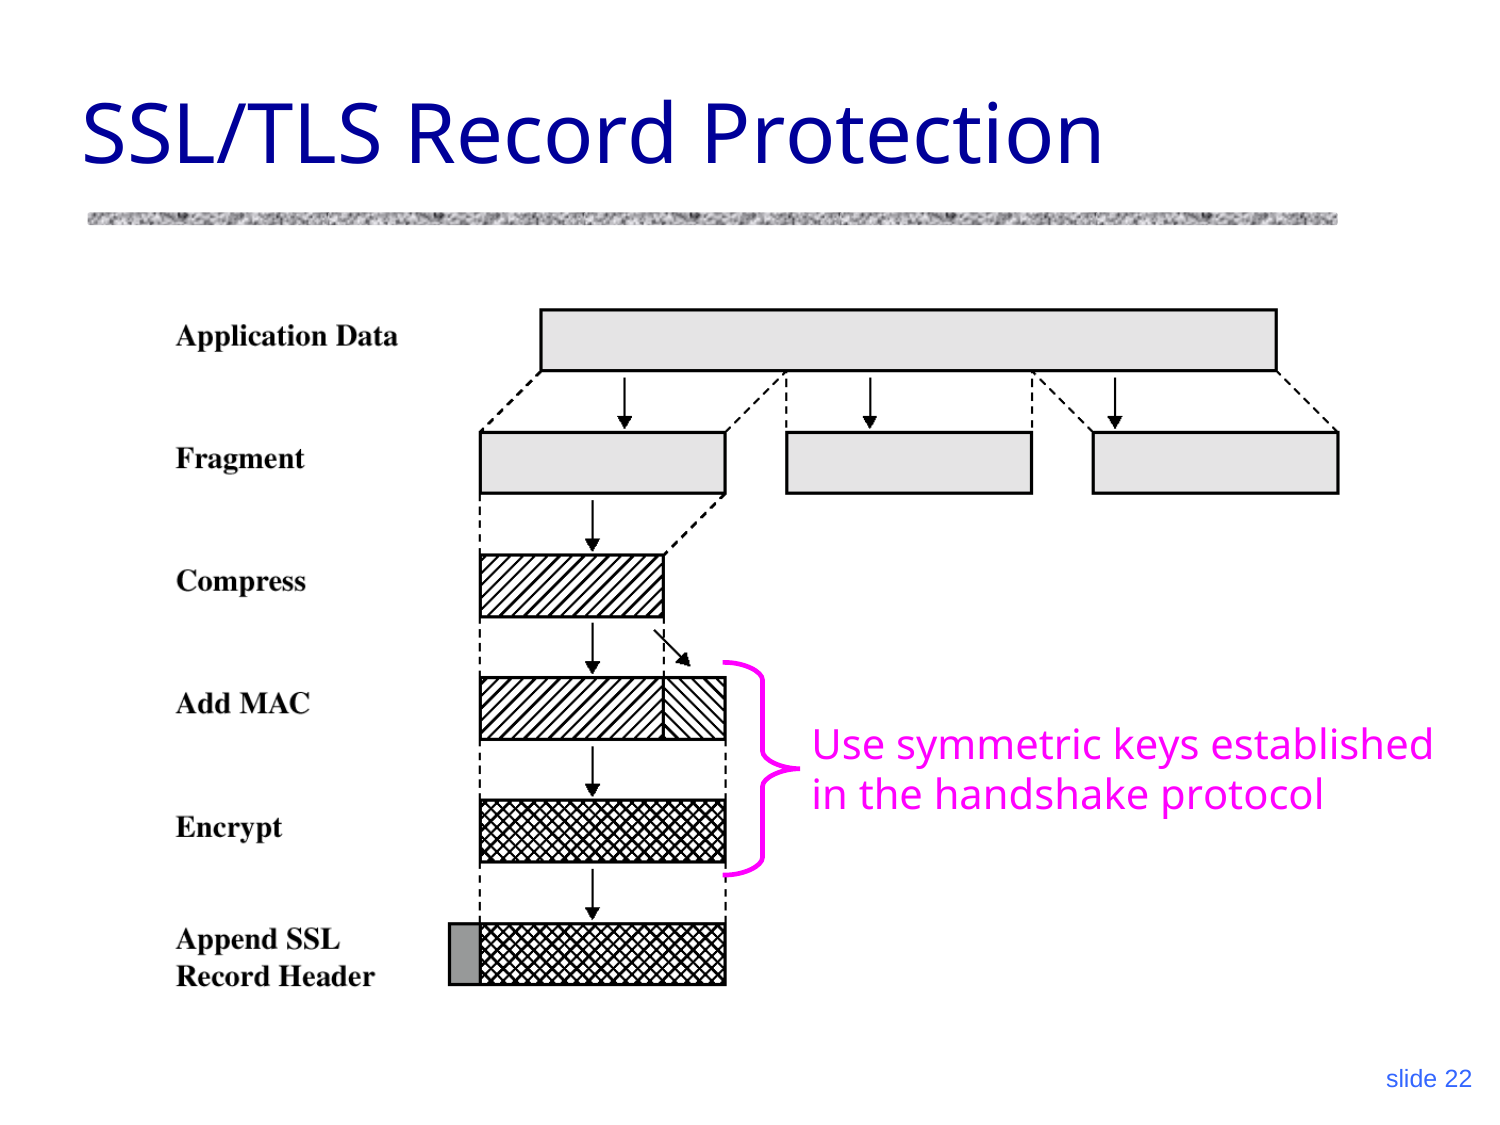

# SSL/TLS Record Protection
Use symmetric keys established
in the handshake protocol
slide